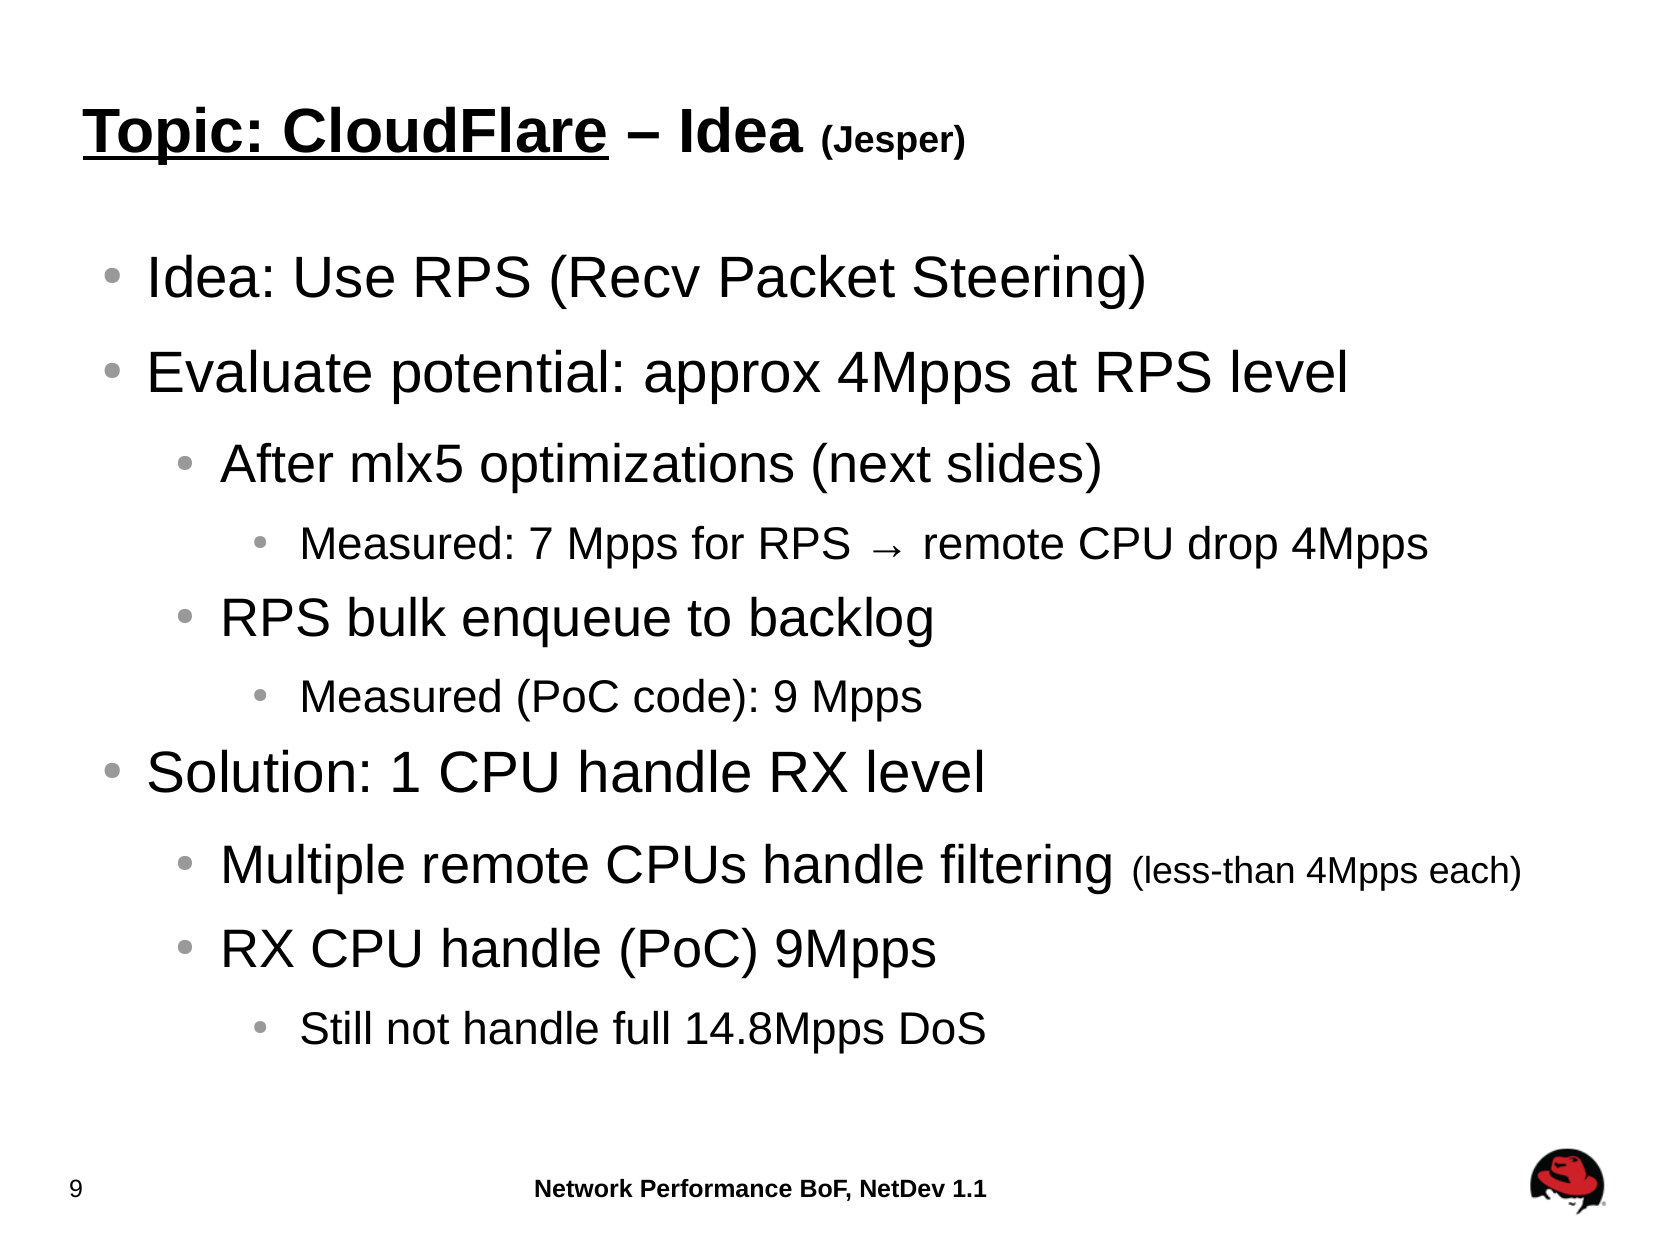

# Topic: CloudFlare – Idea (Jesper)
Idea: Use RPS (Recv Packet Steering)
Evaluate potential: approx 4Mpps at RPS level
After mlx5 optimizations (next slides)
Measured: 7 Mpps for RPS → remote CPU drop 4Mpps
RPS bulk enqueue to backlog
Measured (PoC code): 9 Mpps
Solution: 1 CPU handle RX level
Multiple remote CPUs handle filtering (less-than 4Mpps each)
RX CPU handle (PoC) 9Mpps
Still not handle full 14.8Mpps DoS